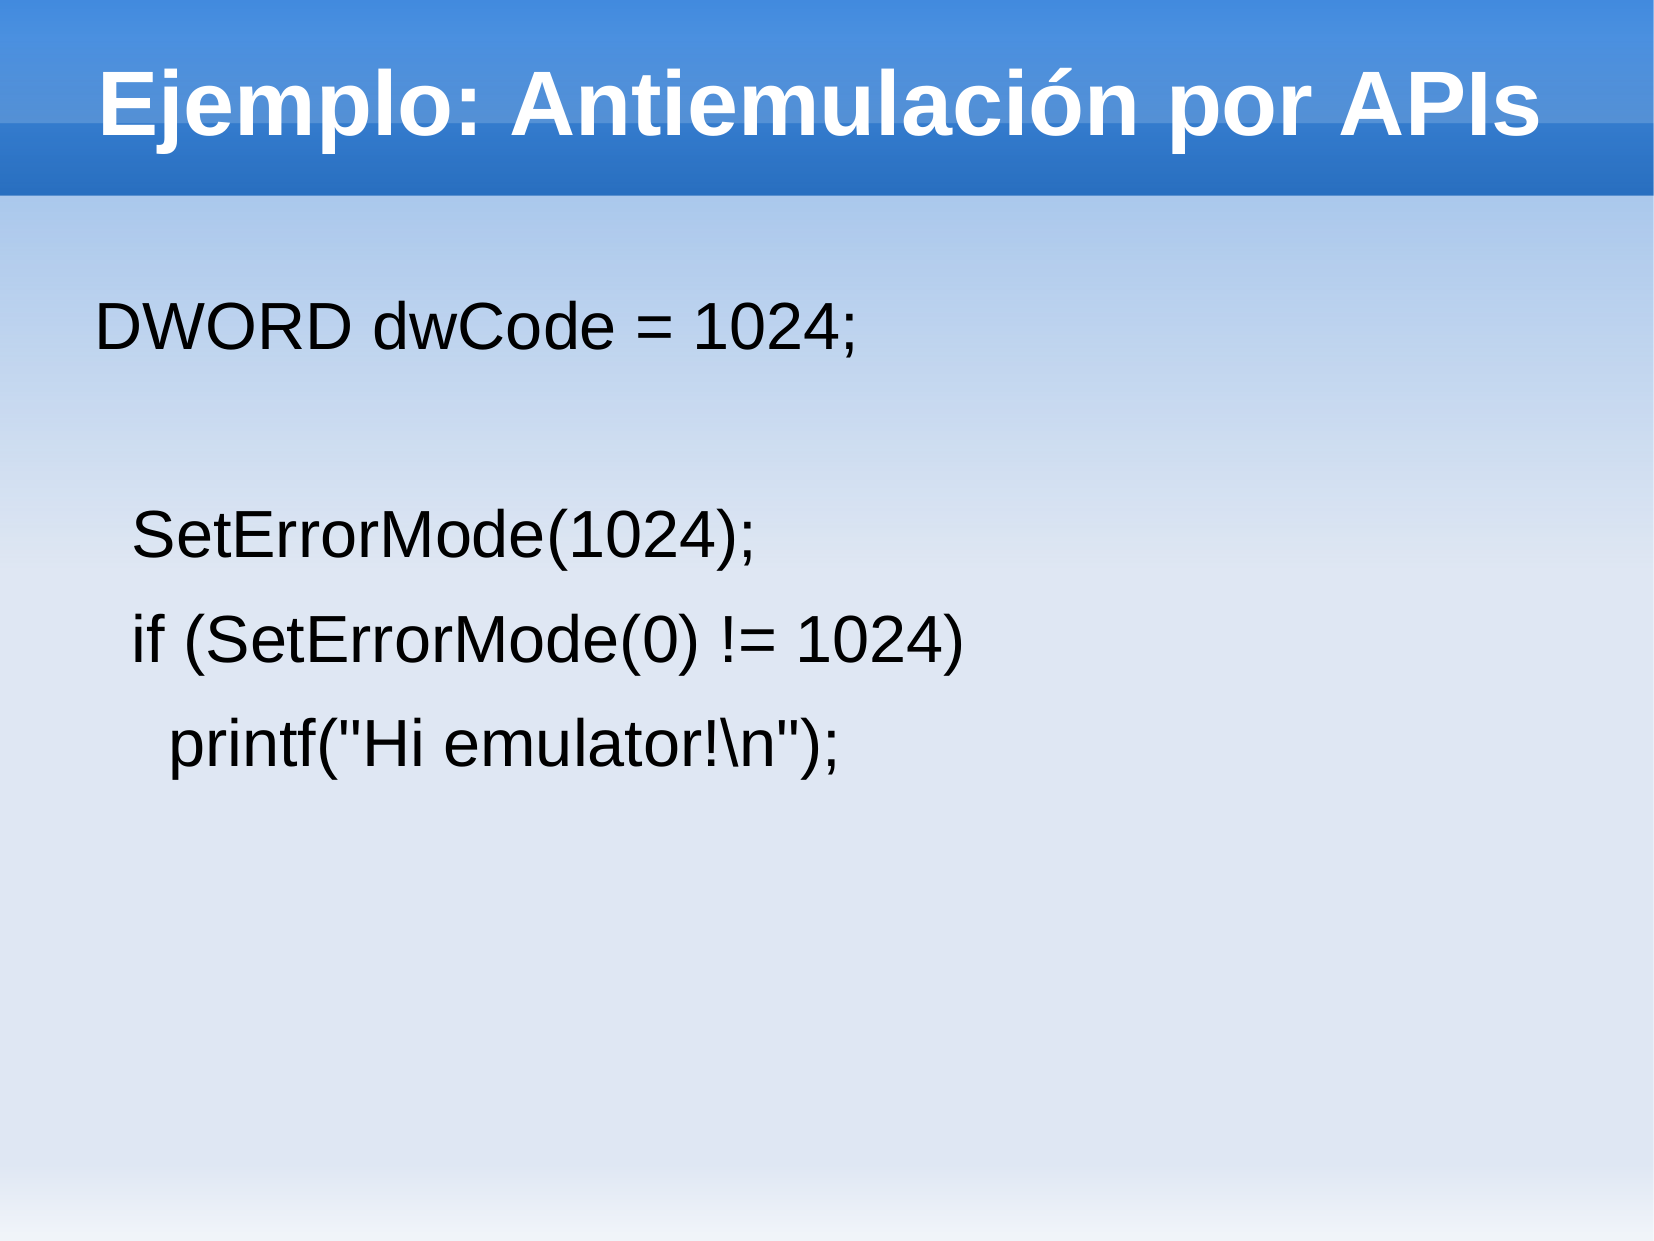

# Ejemplo: Antiemulación por APIs
DWORD dwCode = 1024;
 SetErrorMode(1024);
 if (SetErrorMode(0) != 1024)
 printf("Hi emulator!\n");